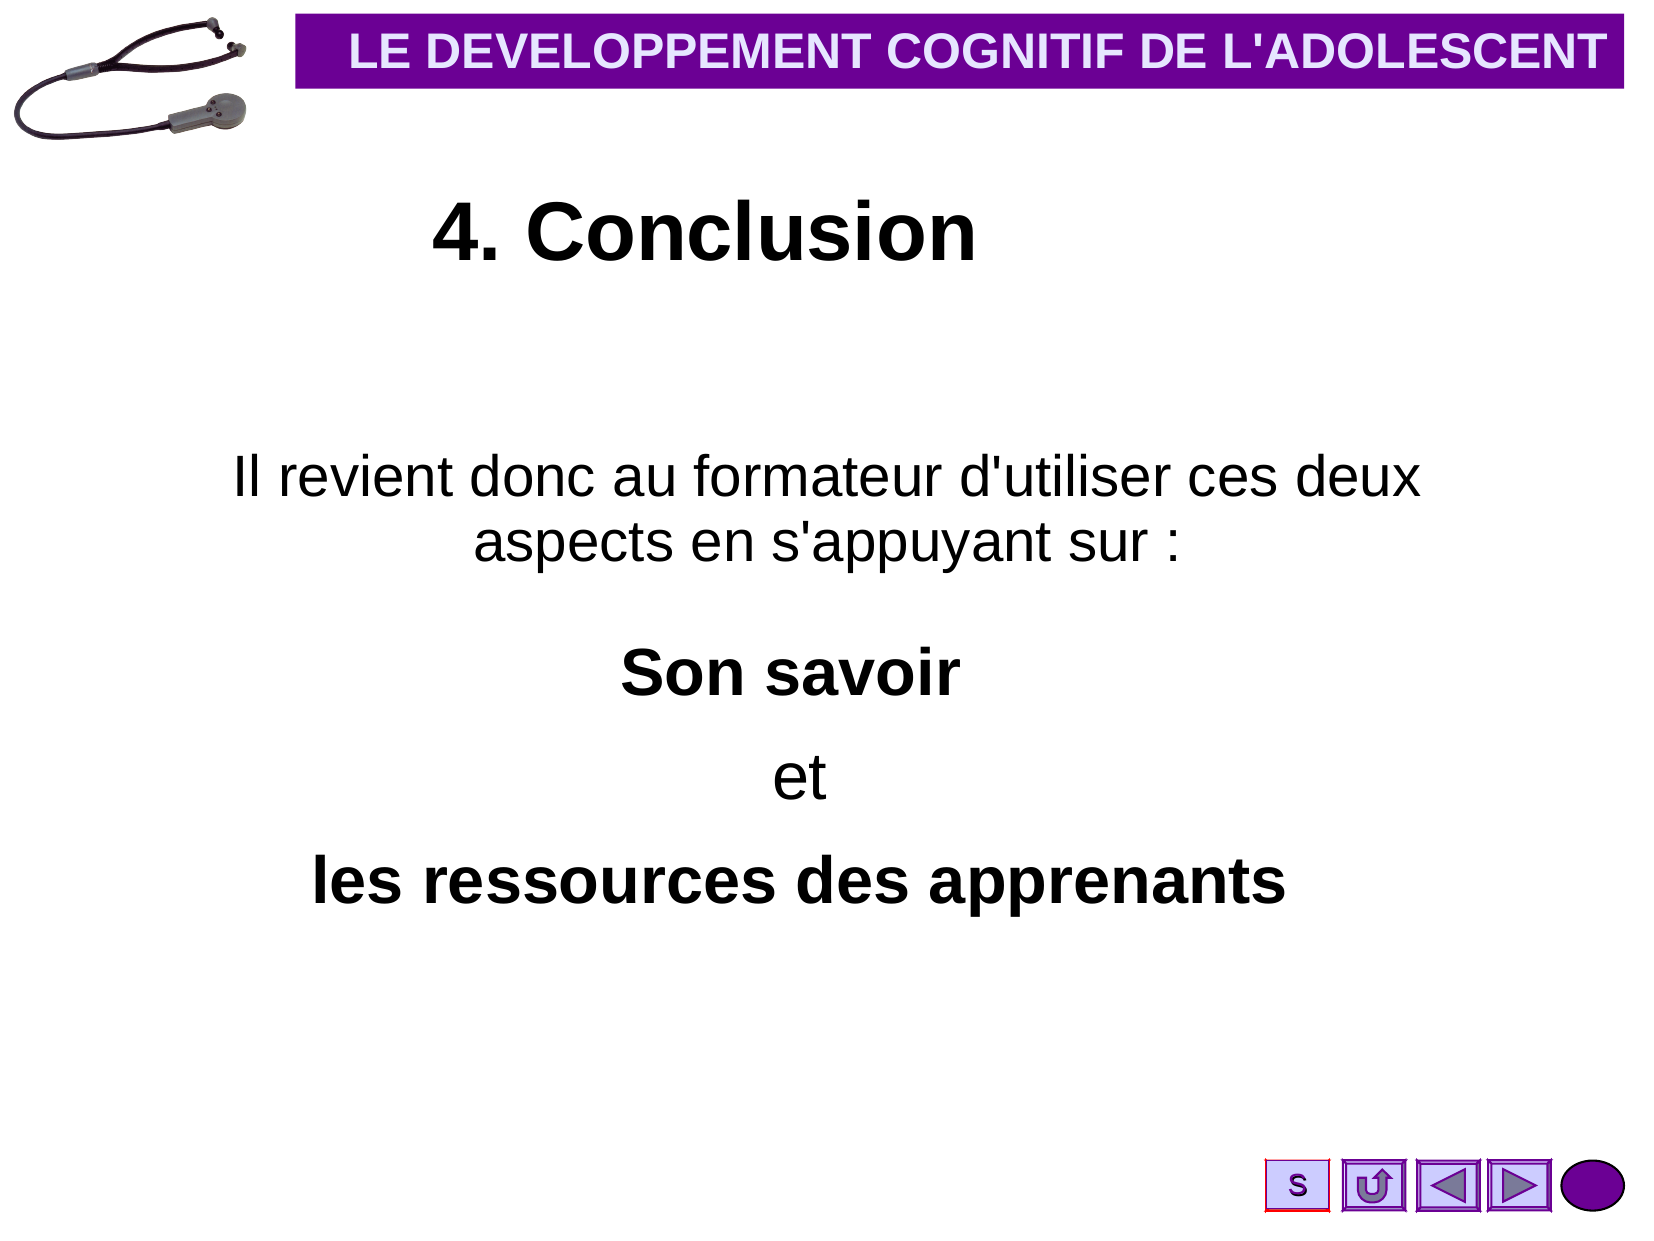

LE DEVELOPPEMENT COGNITIF DE L'ADOLESCENT
 4. Conclusion
# Il revient donc au formateur d'utiliser ces deux aspects en s'appuyant sur :
Son savoir
et
les ressources des apprenants